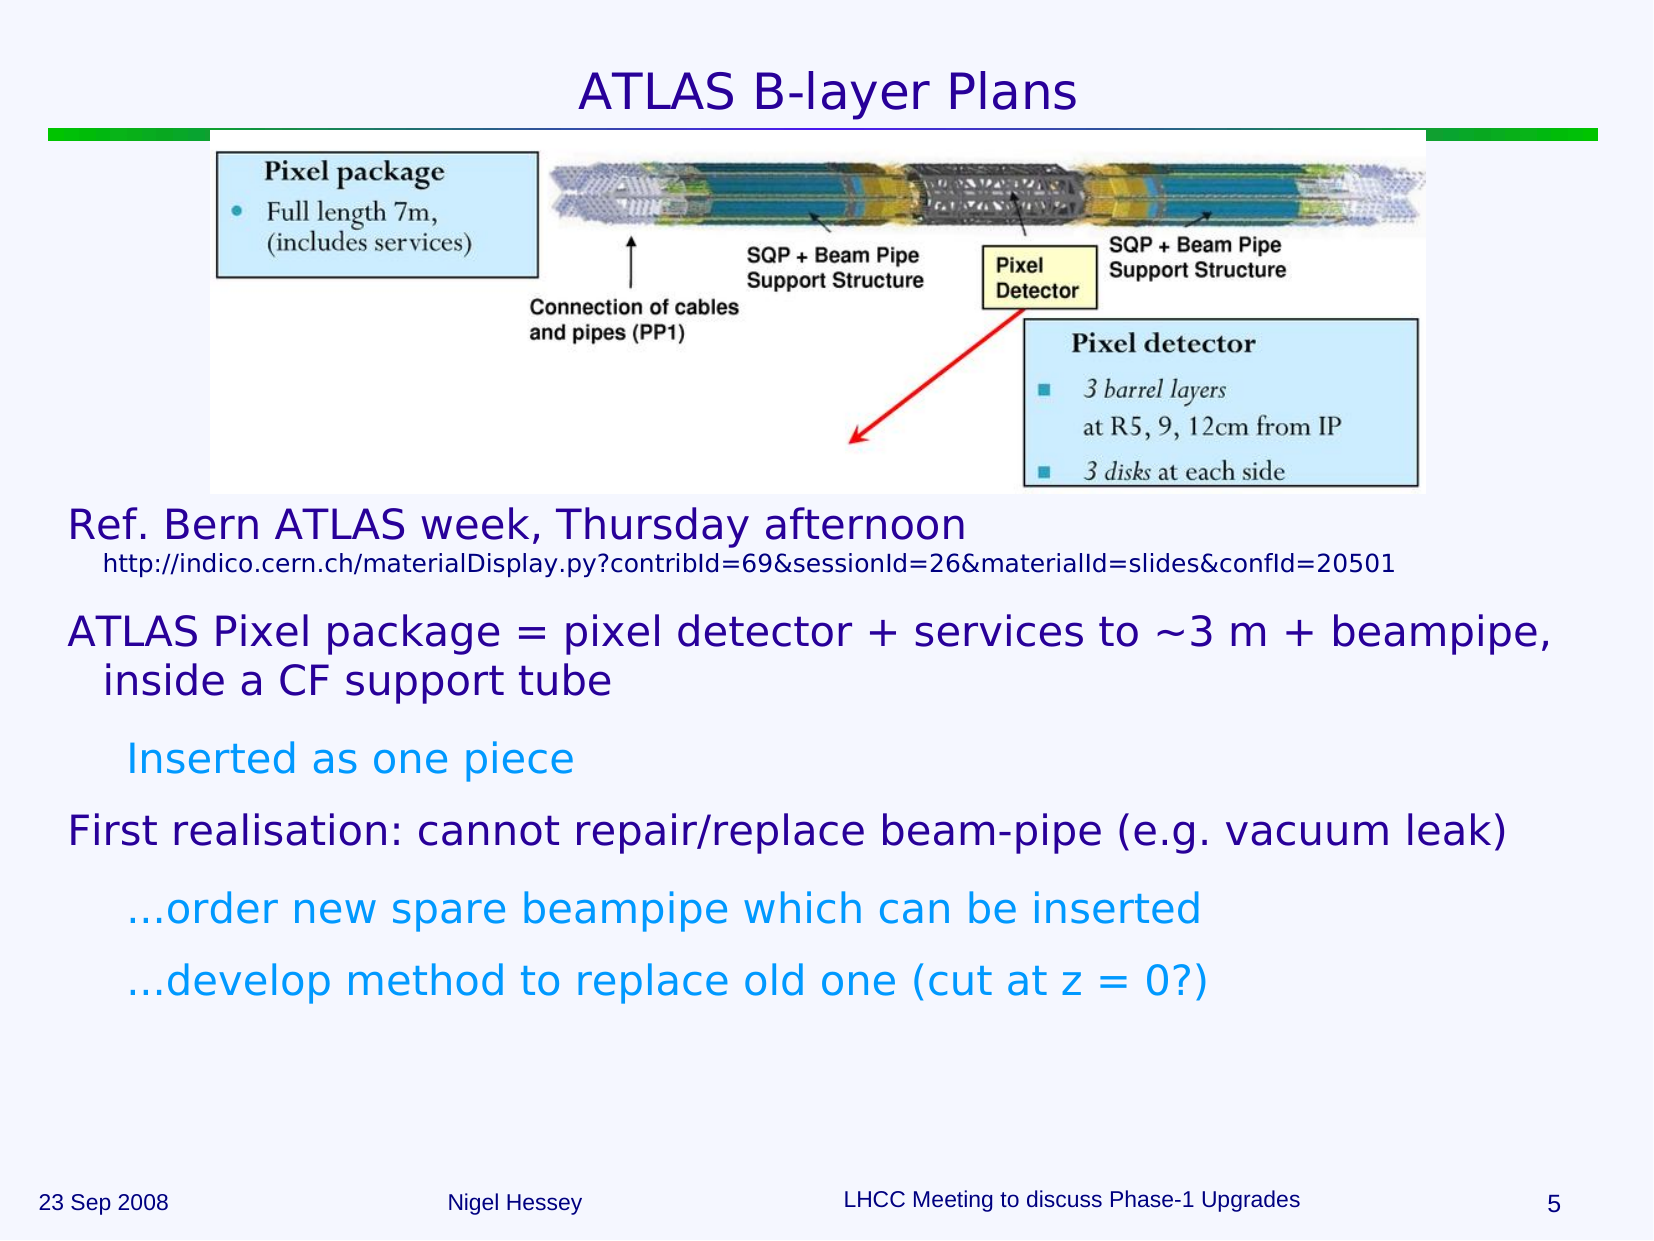

# ATLAS B-layer Plans
Ref. Bern ATLAS week, Thursday afternoon http://indico.cern.ch/materialDisplay.py?contribId=69&sessionId=26&materialId=slides&confId=20501
ATLAS Pixel package = pixel detector + services to ~3 m + beampipe, inside a CF support tube
Inserted as one piece
First realisation: cannot repair/replace beam-pipe (e.g. vacuum leak)
...order new spare beampipe which can be inserted
...develop method to replace old one (cut at z = 0?)